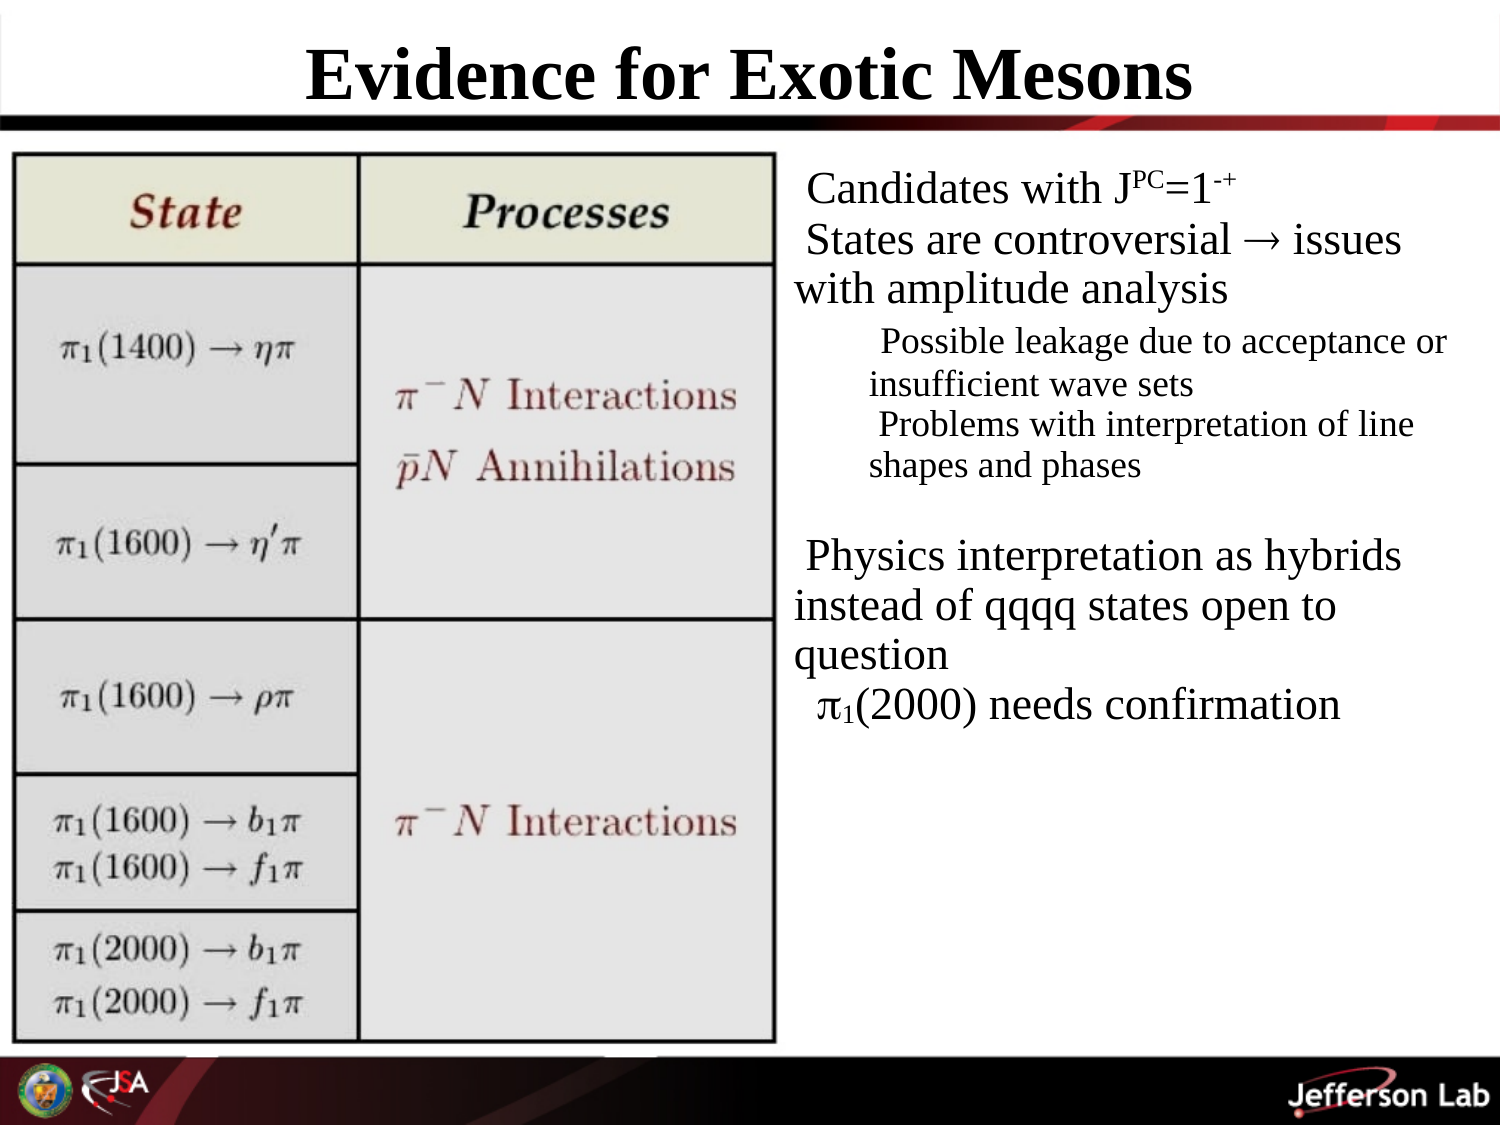

# Evidence for Exotic Mesons
 Candidates with JPC=1-+
 States are controversial  issues with amplitude analysis
 Possible leakage due to acceptance or insufficient wave sets
 Problems with interpretation of line shapes and phases
 Physics interpretation as hybrids instead of qqqq states open to question
 1(2000) needs confirmation